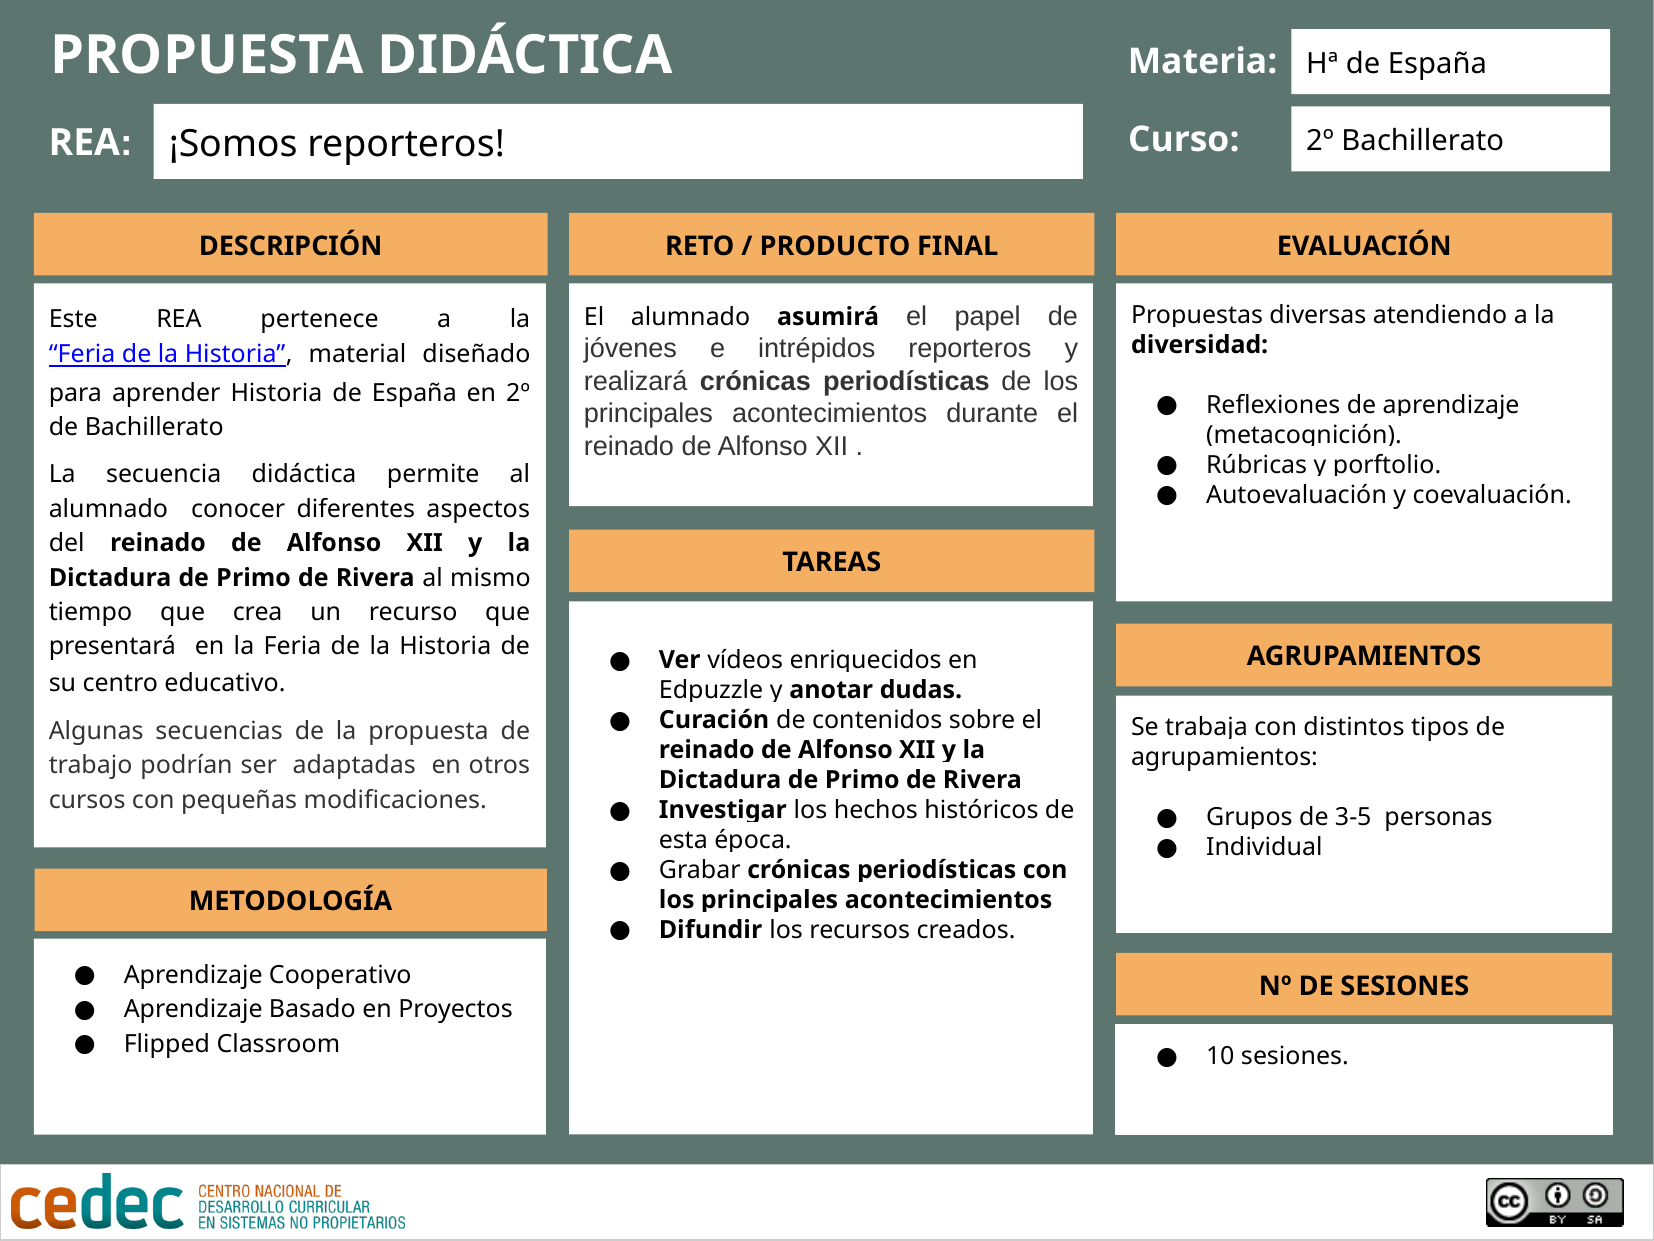

PROPUESTA DIDÁCTICA
Hª de España
Materia:
¡Somos reporteros!
2º Bachillerato
Curso:
REA:
DESCRIPCIÓN
RETO / PRODUCTO FINAL
EVALUACIÓN
Este REA pertenece a la “Feria de la Historia”, material diseñado para aprender Historia de España en 2º de Bachillerato
La secuencia didáctica permite al alumnado conocer diferentes aspectos del reinado de Alfonso XII y la Dictadura de Primo de Rivera al mismo tiempo que crea un recurso que presentará en la Feria de la Historia de su centro educativo.
Algunas secuencias de la propuesta de trabajo podrían ser adaptadas en otros cursos con pequeñas modificaciones.
El alumnado asumirá el papel de jóvenes e intrépidos reporteros y realizará crónicas periodísticas de los principales acontecimientos durante el reinado de Alfonso XII .
Propuestas diversas atendiendo a la diversidad:
Reflexiones de aprendizaje (metacognición).
Rúbricas y porftolio.
Autoevaluación y coevaluación.
TAREAS
Ver vídeos enriquecidos en Edpuzzle y anotar dudas.
Curación de contenidos sobre el
reinado de Alfonso XII y la Dictadura de Primo de Rivera
Investigar los hechos históricos de esta época.
Grabar crónicas periodísticas con los principales acontecimientos
Difundir los recursos creados.
AGRUPAMIENTOS
Se trabaja con distintos tipos de agrupamientos:
Grupos de 3-5 personas
Individual
METODOLOGÍA
Aprendizaje Cooperativo
Aprendizaje Basado en Proyectos
Flipped Classroom
Nº DE SESIONES
10 sesiones.